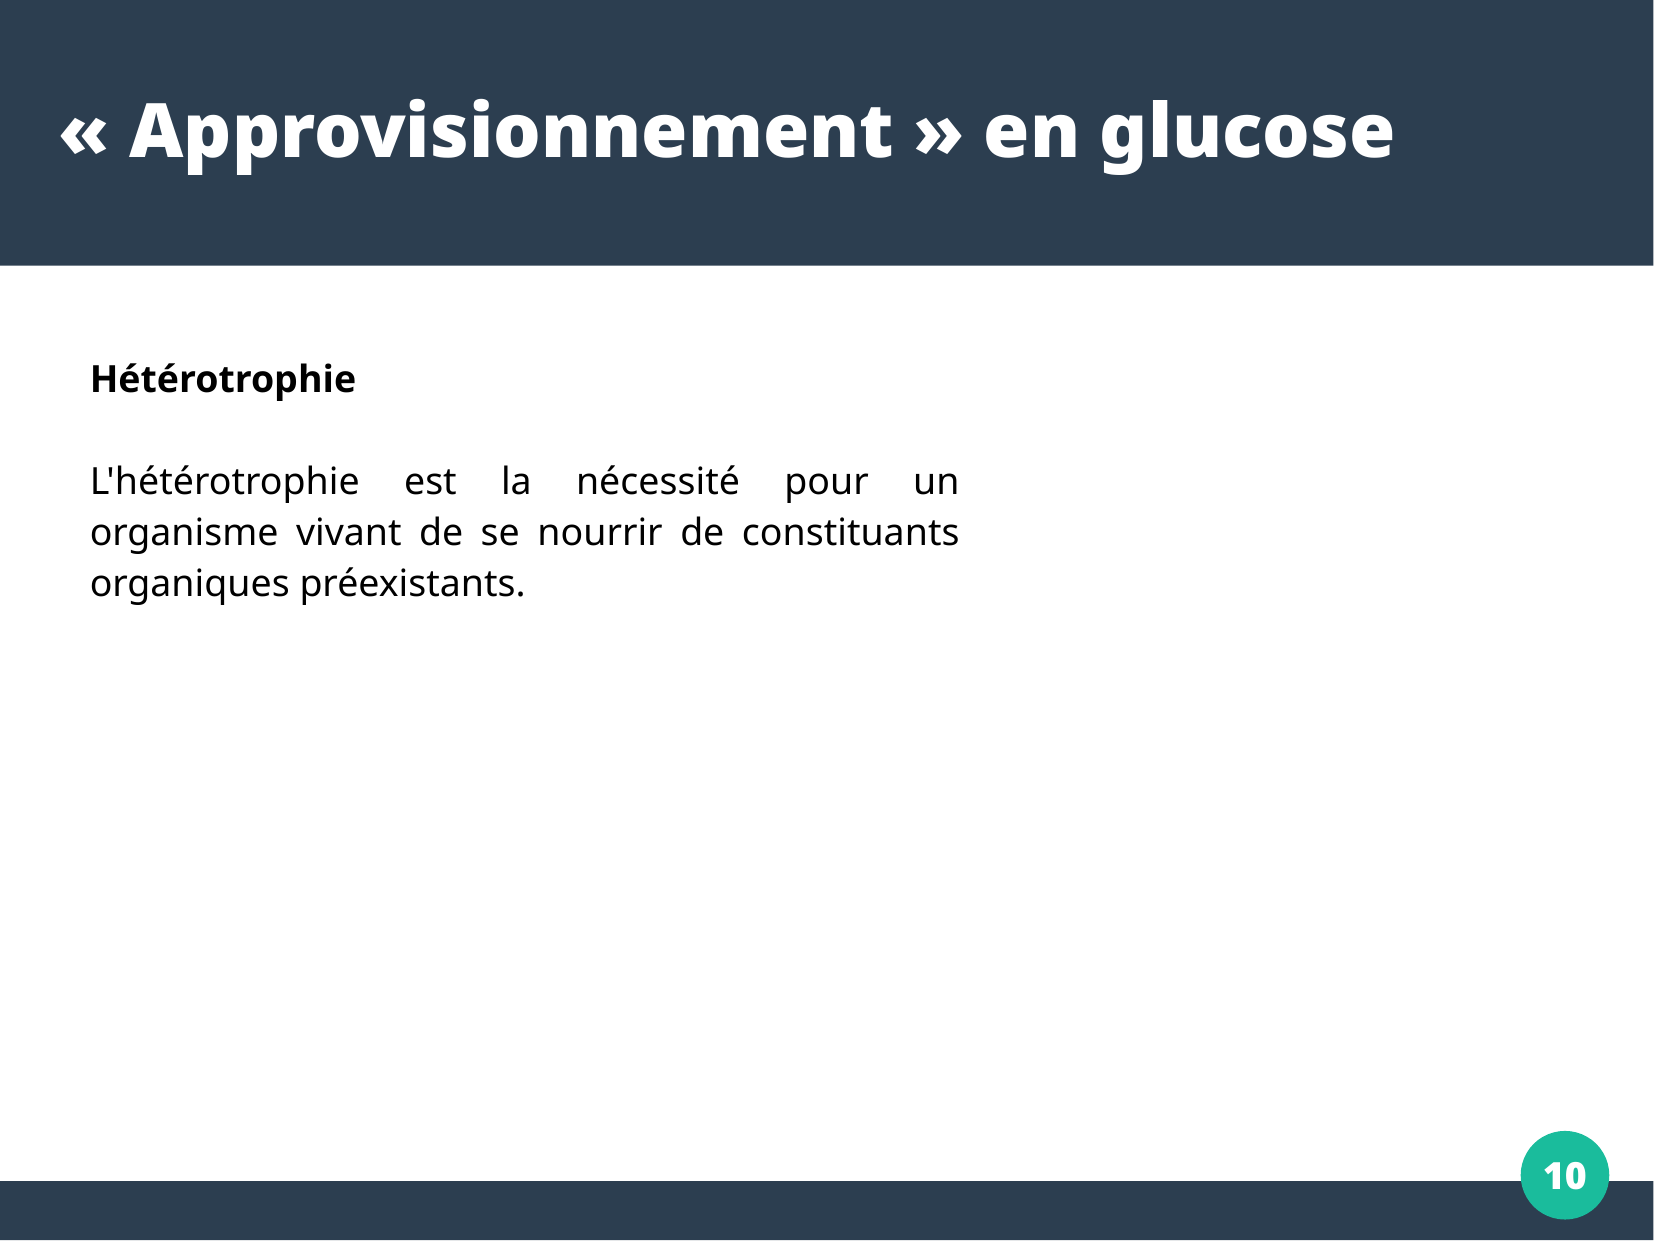

# « Approvisionnement » en glucose
Hétérotrophie
L'hétérotrophie est la nécessité pour un organisme vivant de se nourrir de constituants organiques préexistants.
10